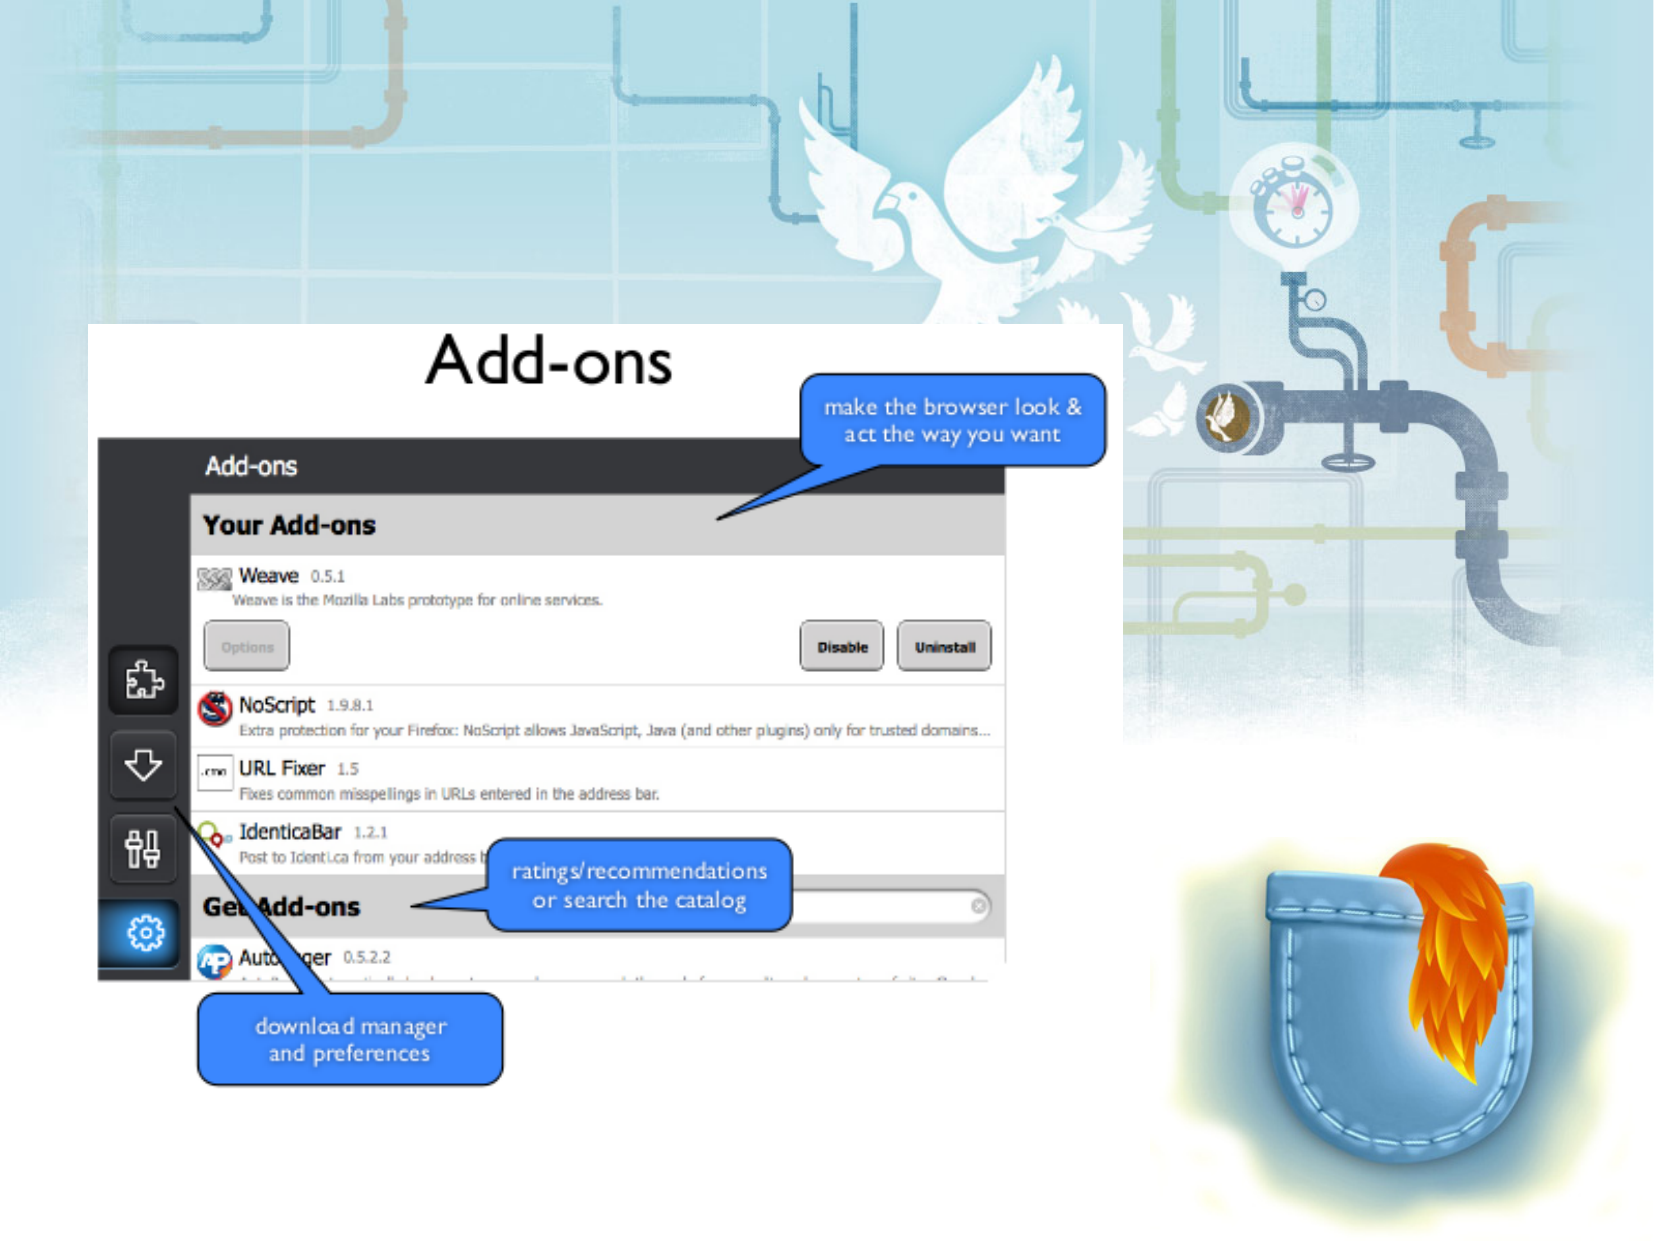

Add-ons make the browser look & act the way you want ratings/recommendations or search the catalog download manager and preferences